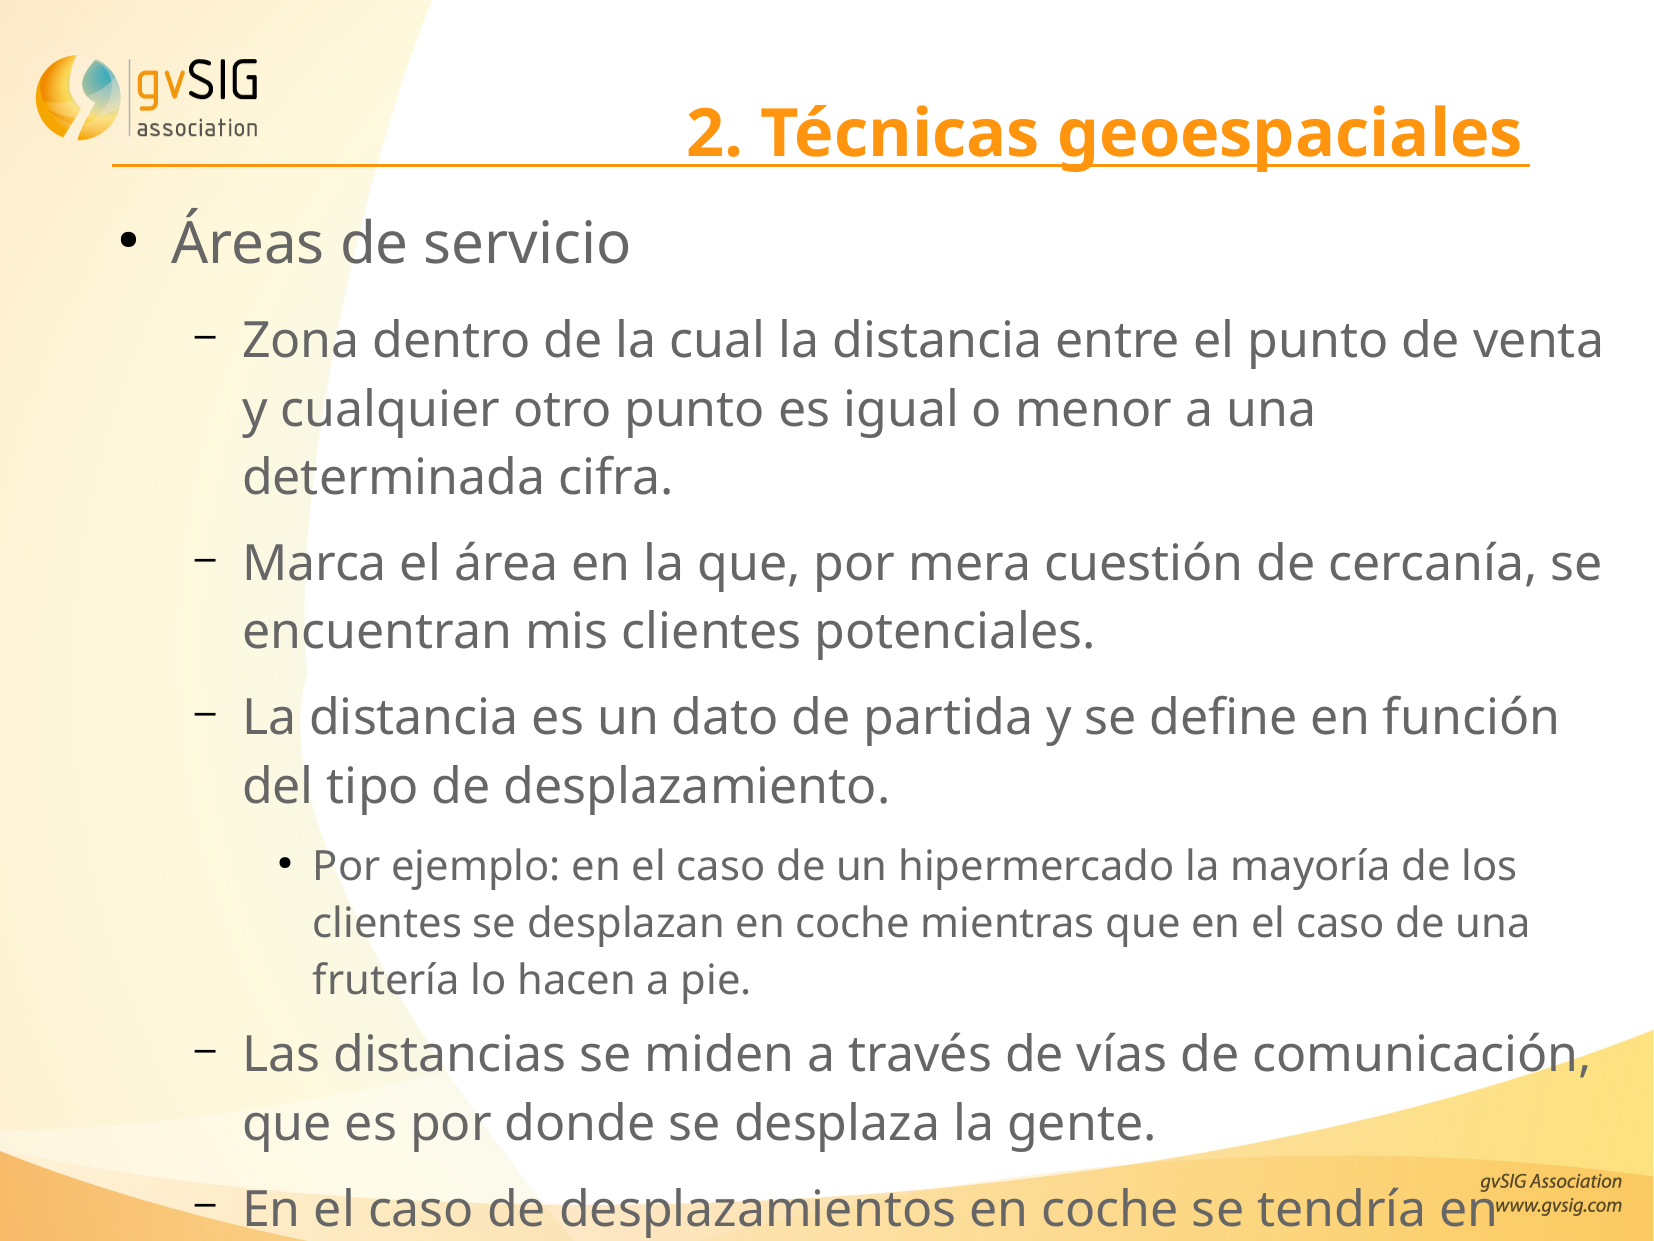

2. Técnicas geoespaciales
# Áreas de servicio
Zona dentro de la cual la distancia entre el punto de venta y cualquier otro punto es igual o menor a una determinada cifra.
Marca el área en la que, por mera cuestión de cercanía, se encuentran mis clientes potenciales.
La distancia es un dato de partida y se define en función del tipo de desplazamiento.
Por ejemplo: en el caso de un hipermercado la mayoría de los clientes se desplazan en coche mientras que en el caso de una frutería lo hacen a pie.
Las distancias se miden a través de vías de comunicación, que es por donde se desplaza la gente.
En el caso de desplazamientos en coche se tendría en cuenta incluso el sentido de las calles.